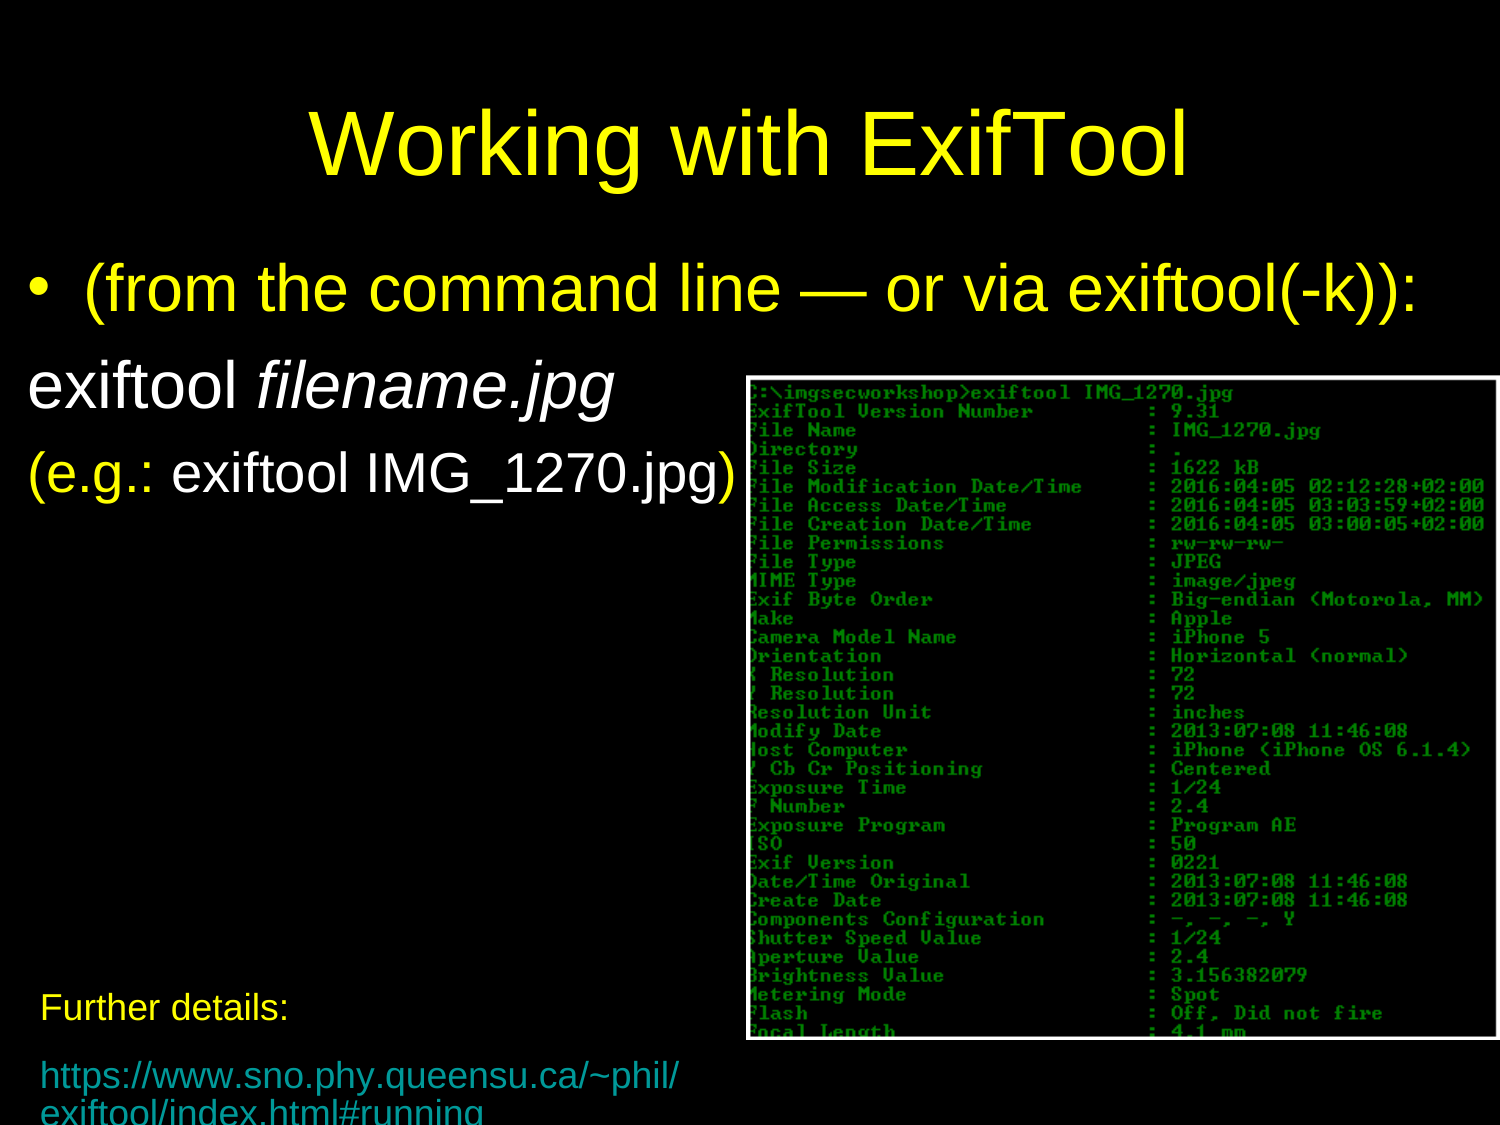

# Working with ExifTool
(from the command line — or via exiftool(-k)):
exiftool filename.jpg
(e.g.: exiftool IMG_1270.jpg)
Further details:
https://www.sno.phy.queensu.ca/~phil/exiftool/index.html#running